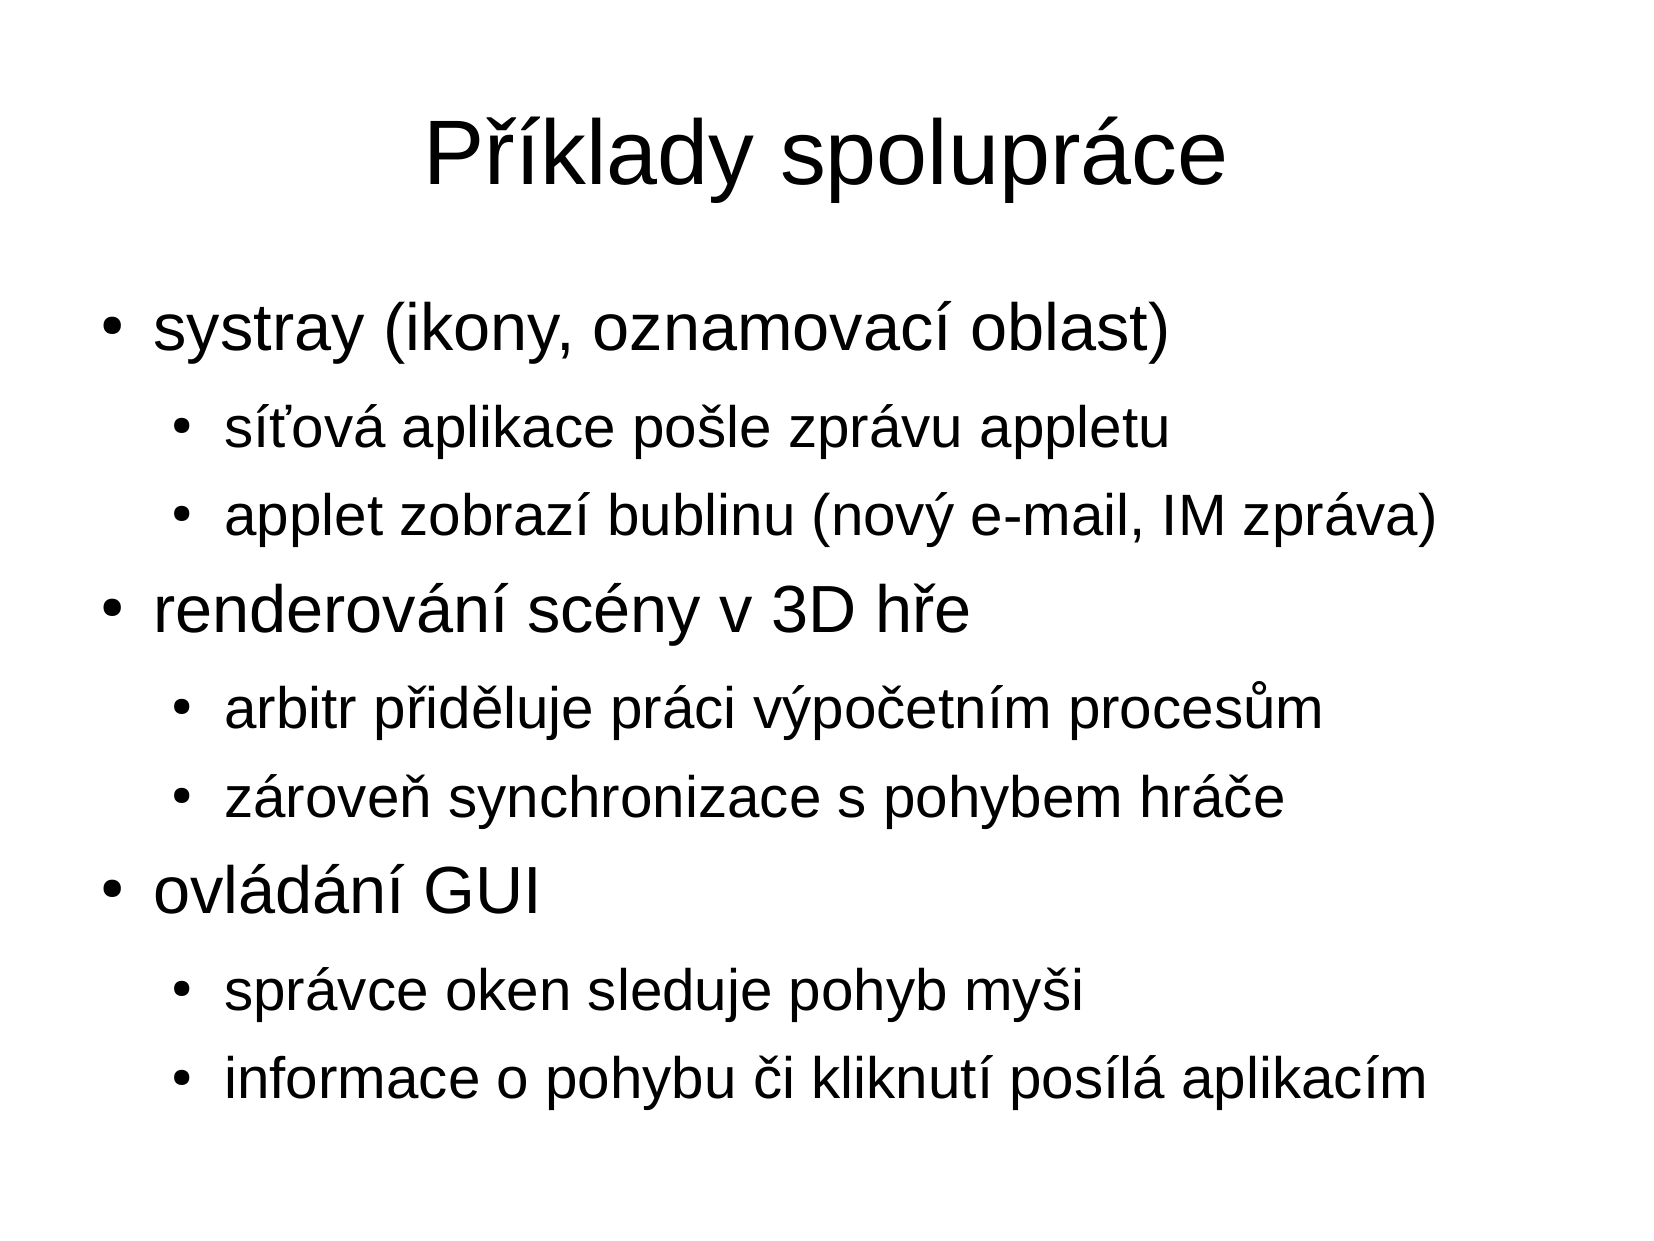

# Příklady spolupráce
systray (ikony, oznamovací oblast)
síťová aplikace pošle zprávu appletu
applet zobrazí bublinu (nový e-mail, IM zpráva)
renderování scény v 3D hře
arbitr přiděluje práci výpočetním procesům
zároveň synchronizace s pohybem hráče
ovládání GUI
správce oken sleduje pohyb myši
informace o pohybu či kliknutí posílá aplikacím